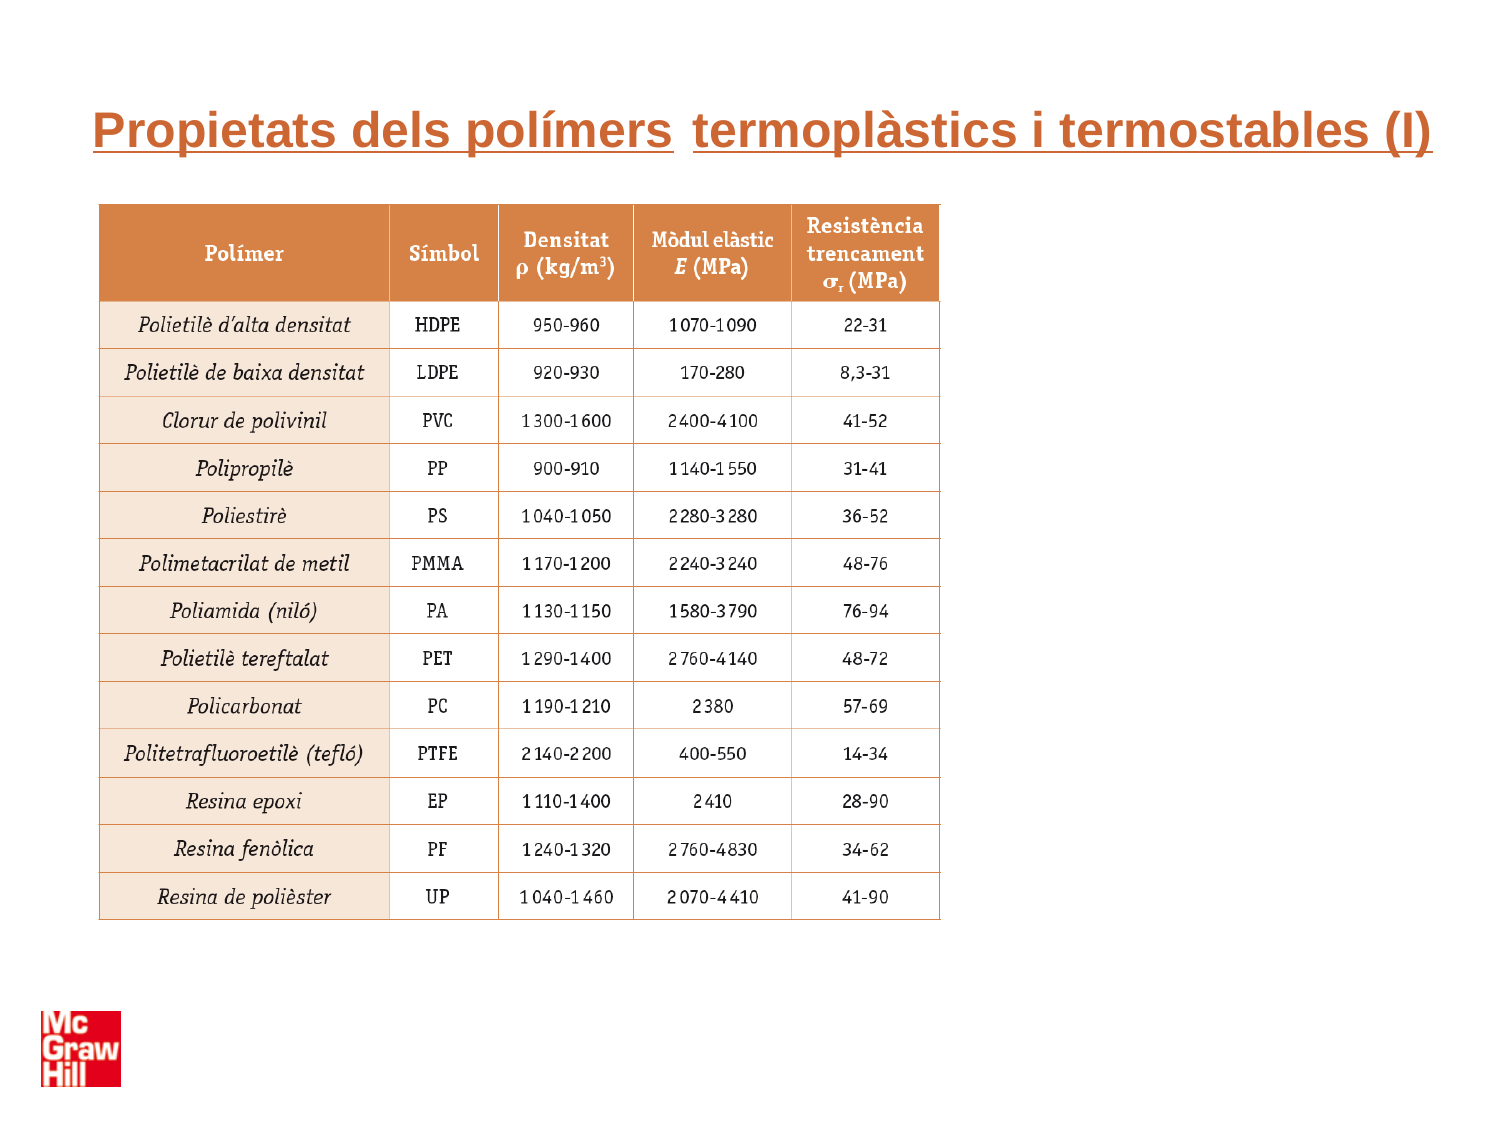

Propietats dels polímers	termoplàstics i termostables (I)